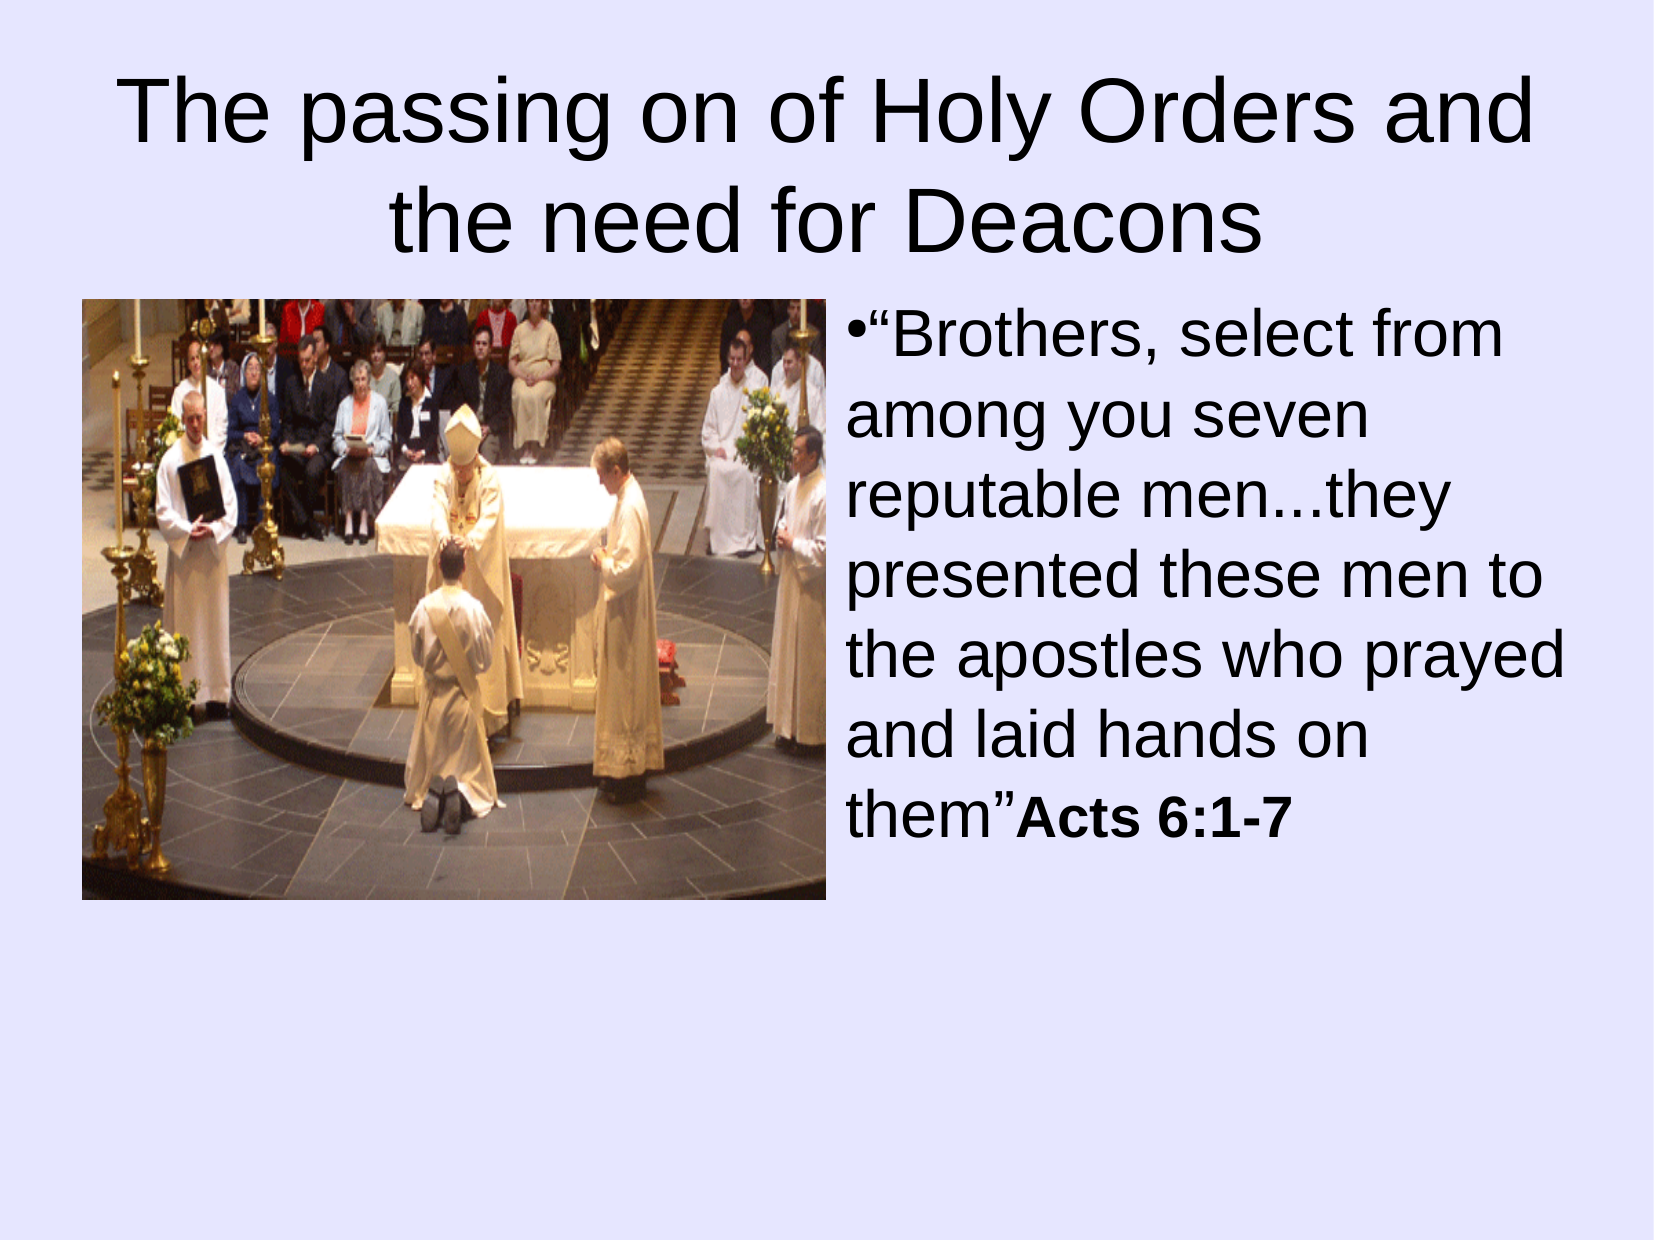

# The passing on of Holy Orders and the need for Deacons
“Brothers, select from among you seven reputable men...they presented these men to the apostles who prayed and laid hands on them”Acts 6:1-7